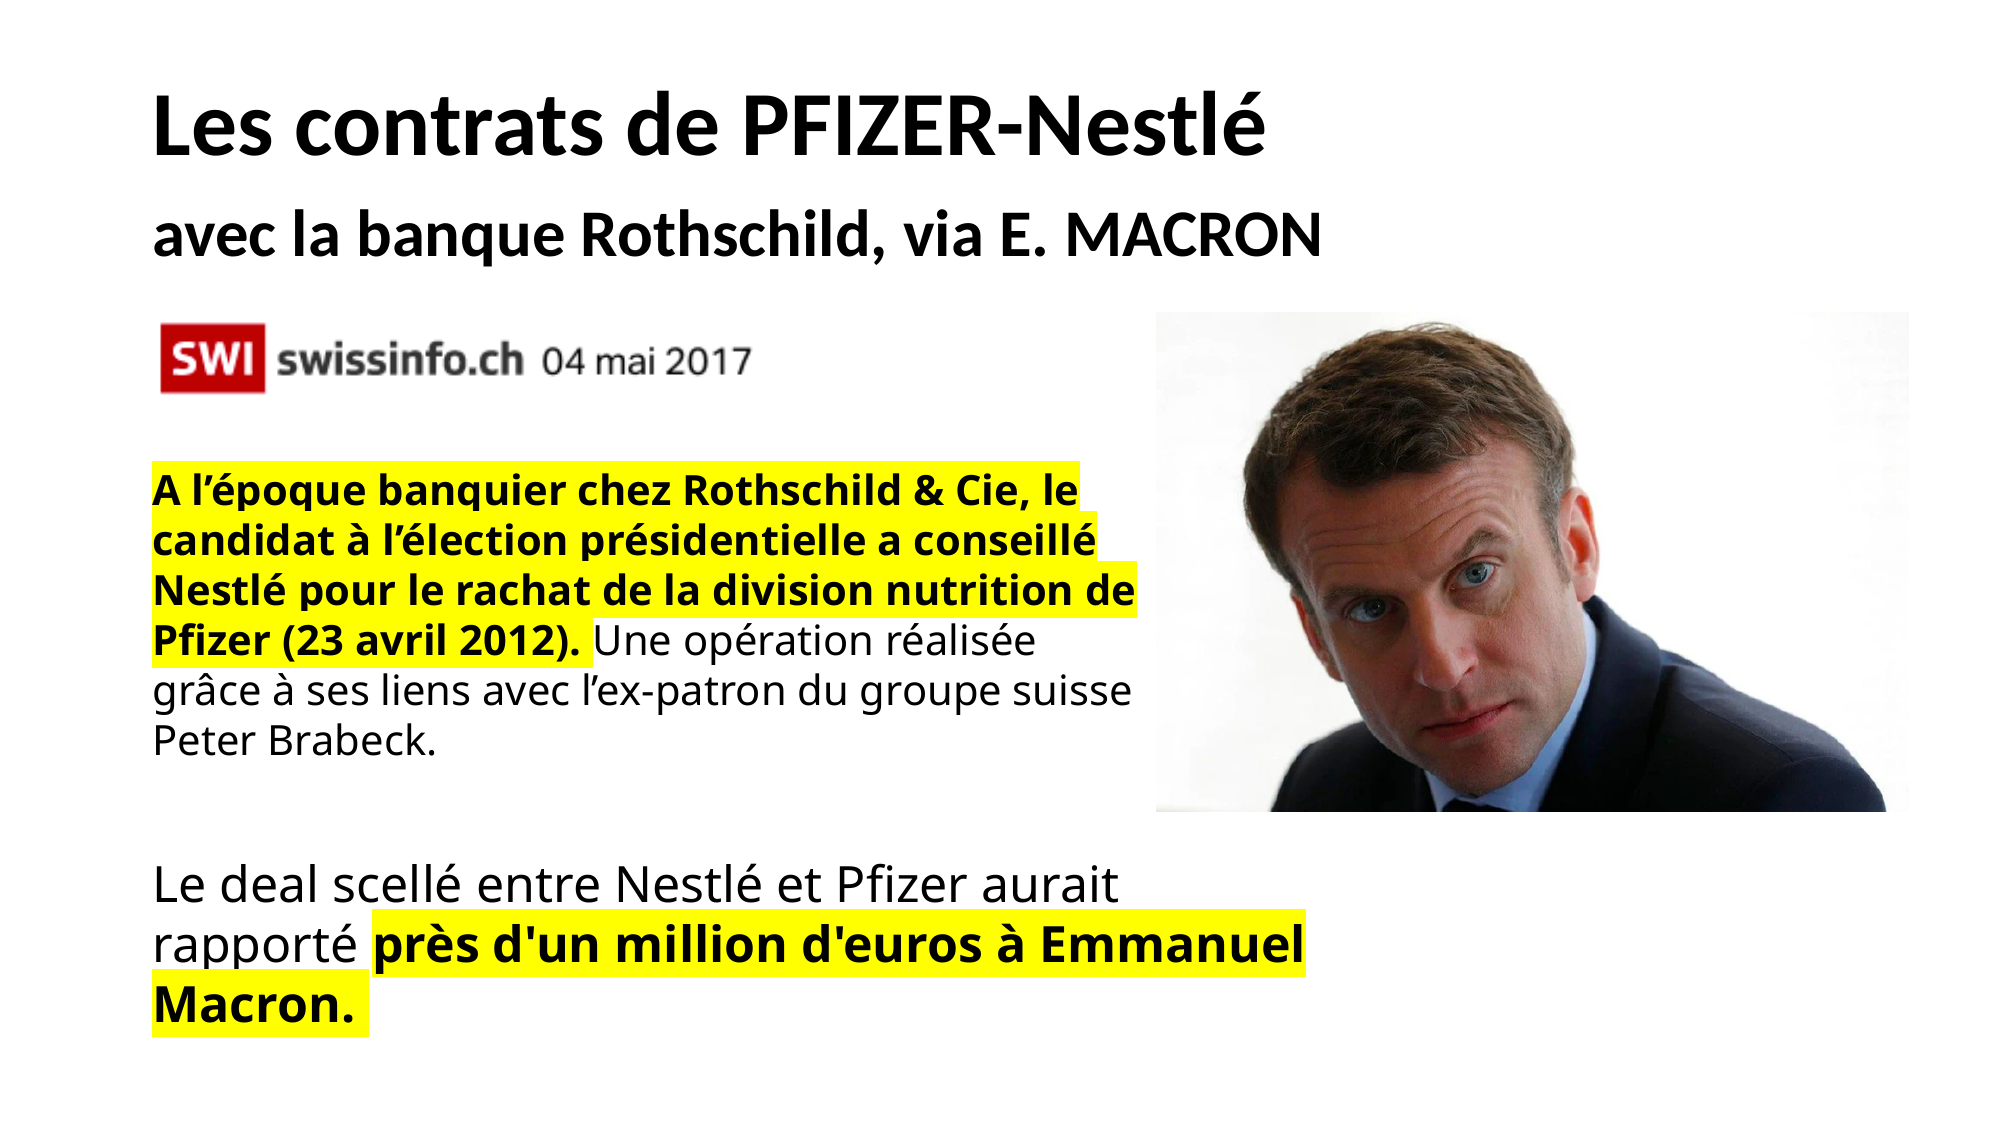

# Les contrats de PFIZER-Nestlé
avec la banque Rothschild, via E. MACRON
A l’époque banquier chez Rothschild & Cie, le candidat à l’élection présidentielle a conseillé Nestlé pour le rachat de la division nutrition de Pfizer (23 avril 2012). Une opération réalisée grâce à ses liens avec l’ex-patron du groupe suisse Peter Brabeck.
Le deal scellé entre Nestlé et Pfizer aurait rapporté près d'un million d'euros à Emmanuel Macron.